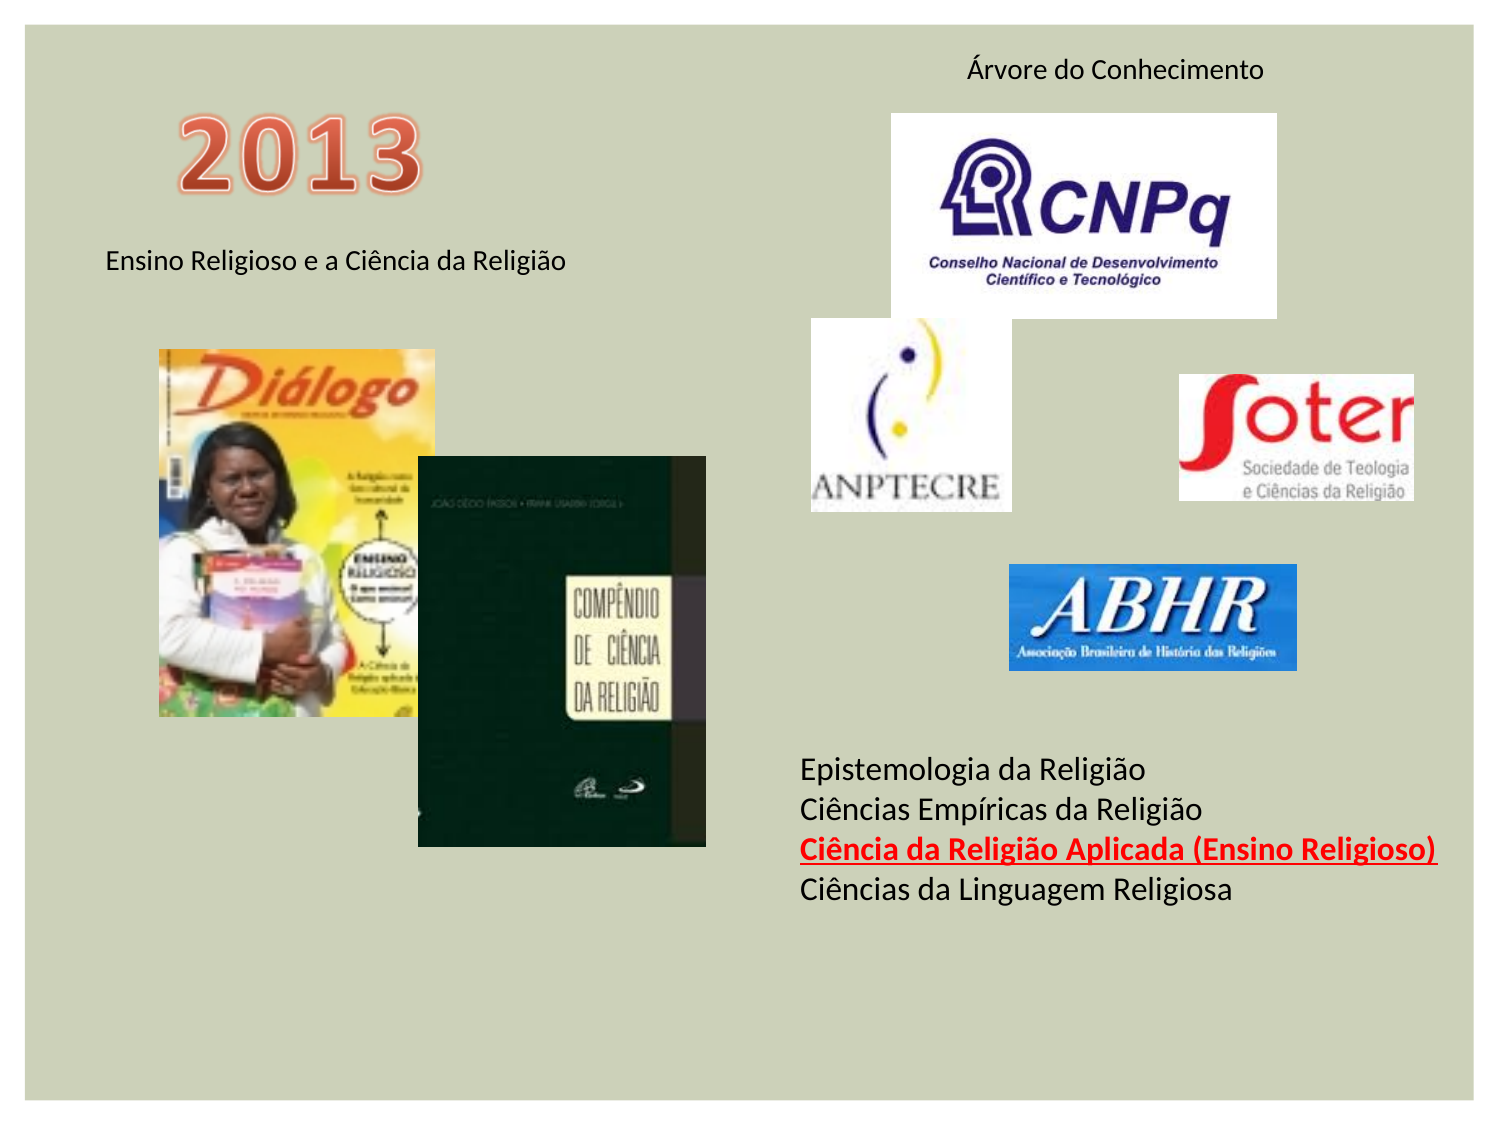

Árvore do Conhecimento
Ensino Religioso e a Ciência da Religião
Epistemologia da Religião
Ciências Empíricas da Religião
Ciência da Religião Aplicada (Ensino Religioso)
Ciências da Linguagem Religiosa